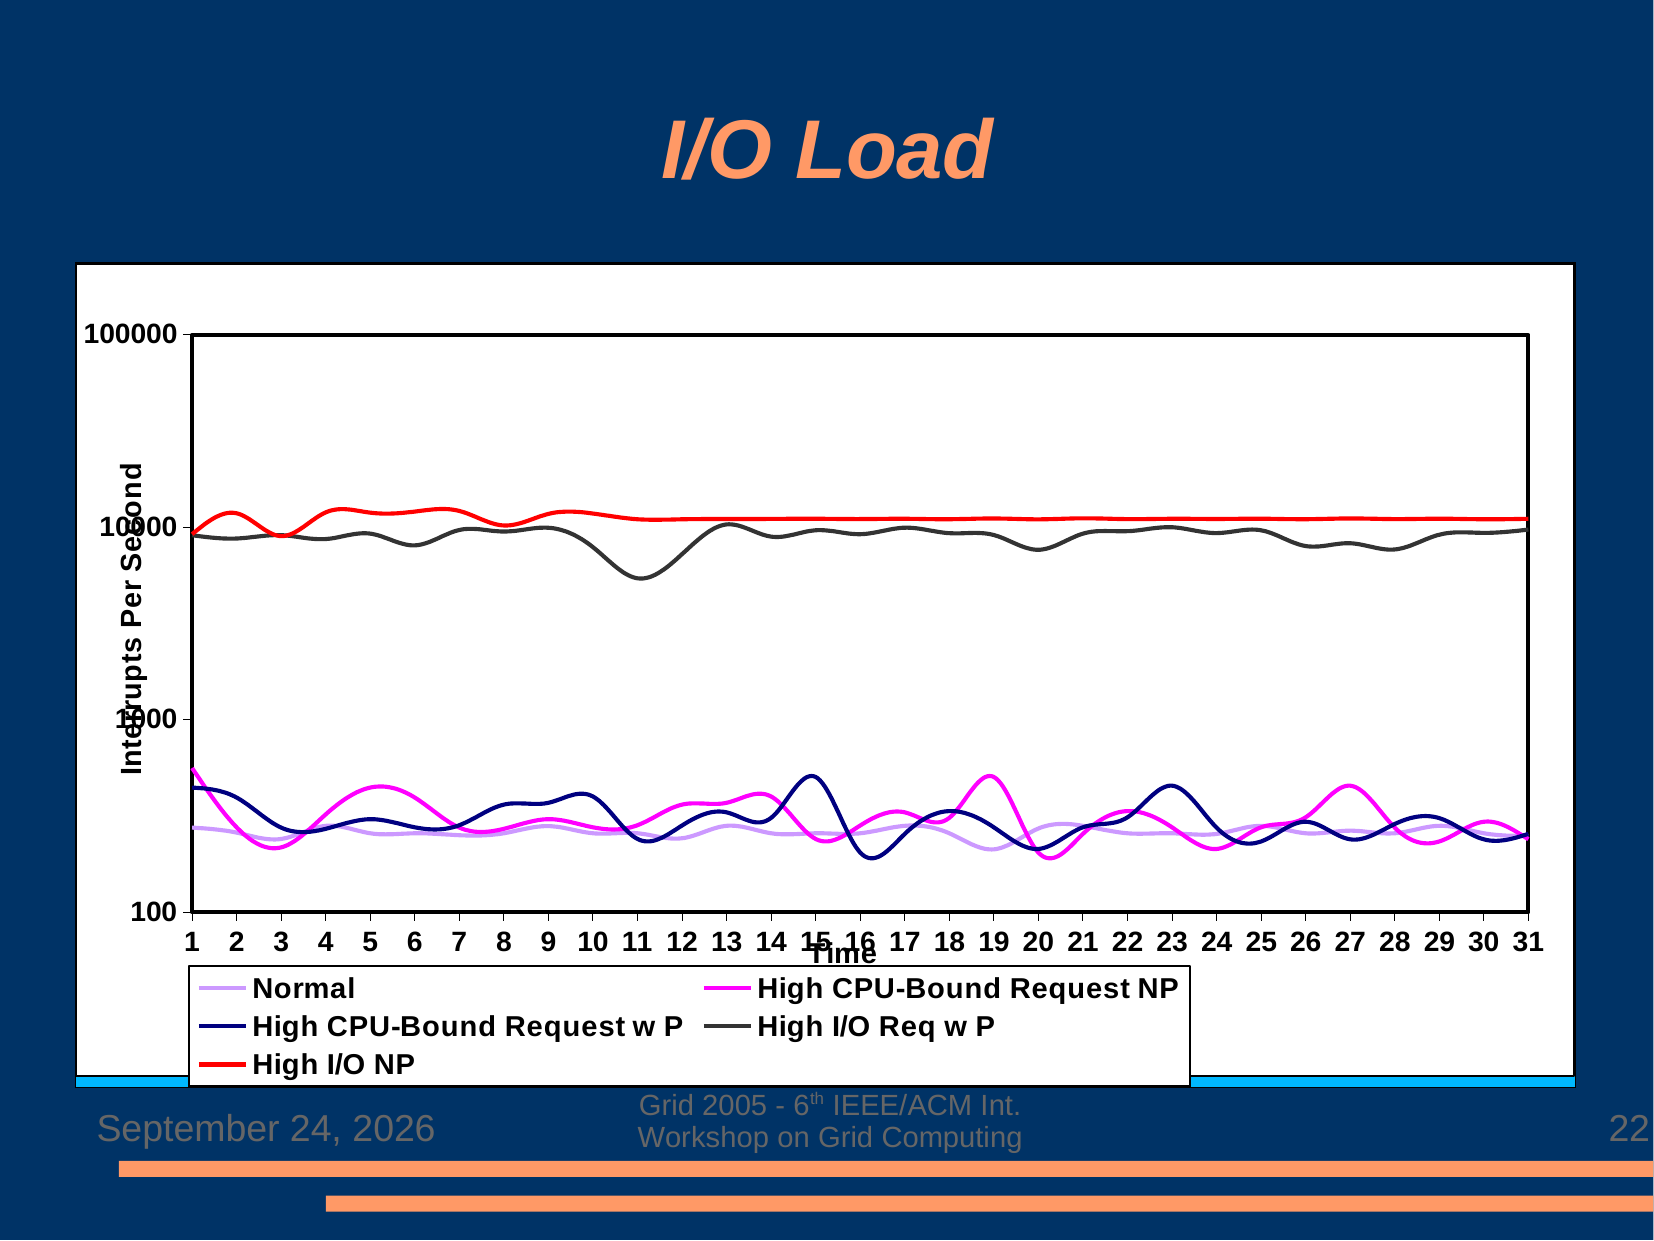

# I/O Load
### Chart
| Category | Normal | High CPU-Bound Request NP | High CPU-Bound Request w P | High I/O Req w P | High I/O NP |
|---|---|---|---|---|---|
| 1 | 275.0 | 561.0 | 444.0 | 9087.0 | 9202.0 |
| 2 | 259.0 | 276.0 | 394.0 | 8743.0 | 11817.0 |
| 3 | 240.0 | 217.0 | 275.0 | 9093.0 | 8990.0 |
| 4 | 281.0 | 322.0 | 271.0 | 8682.0 | 11944.0 |
| 5 | 257.0 | 444.0 | 304.0 | 9265.0 | 11906.0 |
| 6 | 257.0 | 394.0 | 276.0 | 8051.0 | 12062.0 |
| 7 | 251.0 | 275.0 | 283.0 | 9678.0 | 12154.0 |
| 8 | 257.0 | 271.0 | 362.0 | 9498.0 | 10213.0 |
| 9 | 280.0 | 304.0 | 370.0 | 9936.0 | 11729.0 |
| 10 | 257.0 | 276.0 | 399.0 | 7882.0 | 11783.0 |
| 11 | 257.0 | 283.0 | 240.0 | 5428.0 | 11006.0 |
| 12 | 242.0 | 362.0 | 282.0 | 7246.0 | 11002.0 |
| 13 | 281.0 | 370.0 | 330.0 | 10341.0 | 11031.0 |
| 14 | 257.0 | 399.0 | 309.0 | 8938.0 | 11050.0 |
| 15 | 257.0 | 240.0 | 504.0 | 9645.0 | 11070.0 |
| 16 | 257.0 | 282.0 | 204.0 | 9204.0 | 11031.0 |
| 17 | 281.0 | 330.0 | 255.0 | 9943.0 | 11069.0 |
| 18 | 257.0 | 309.0 | 335.0 | 9315.0 | 11010.0 |
| 19 | 212.0 | 504.0 | 276.0 | 9110.0 | 11106.0 |
| 20 | 272.0 | 204.0 | 213.0 | 7638.0 | 10997.0 |
| 21 | 281.0 | 255.0 | 276.0 | 9260.0 | 11128.0 |
| 22 | 257.0 | 335.0 | 311.0 | 9538.0 | 11024.0 |
| 23 | 257.0 | 276.0 | 454.0 | 9995.0 | 11068.0 |
| 24 | 255.0 | 213.0 | 275.0 | 9323.0 | 11042.0 |
| 25 | 281.0 | 276.0 | 233.0 | 9643.0 | 11074.0 |
| 26 | 257.0 | 311.0 | 295.0 | 7988.0 | 11012.0 |
| 27 | 265.0 | 454.0 | 239.0 | 8256.0 | 11109.0 |
| 28 | 257.0 | 275.0 | 287.0 | 7667.0 | 11029.0 |
| 29 | 281.0 | 233.0 | 308.0 | 9146.0 | 11076.0 |
| 30 | 257.0 | 295.0 | 239.0 | 9349.0 | 11005.0 |
| 31 | 249.0 | 239.0 | 255.0 | 9726.0 | 11064.0 |